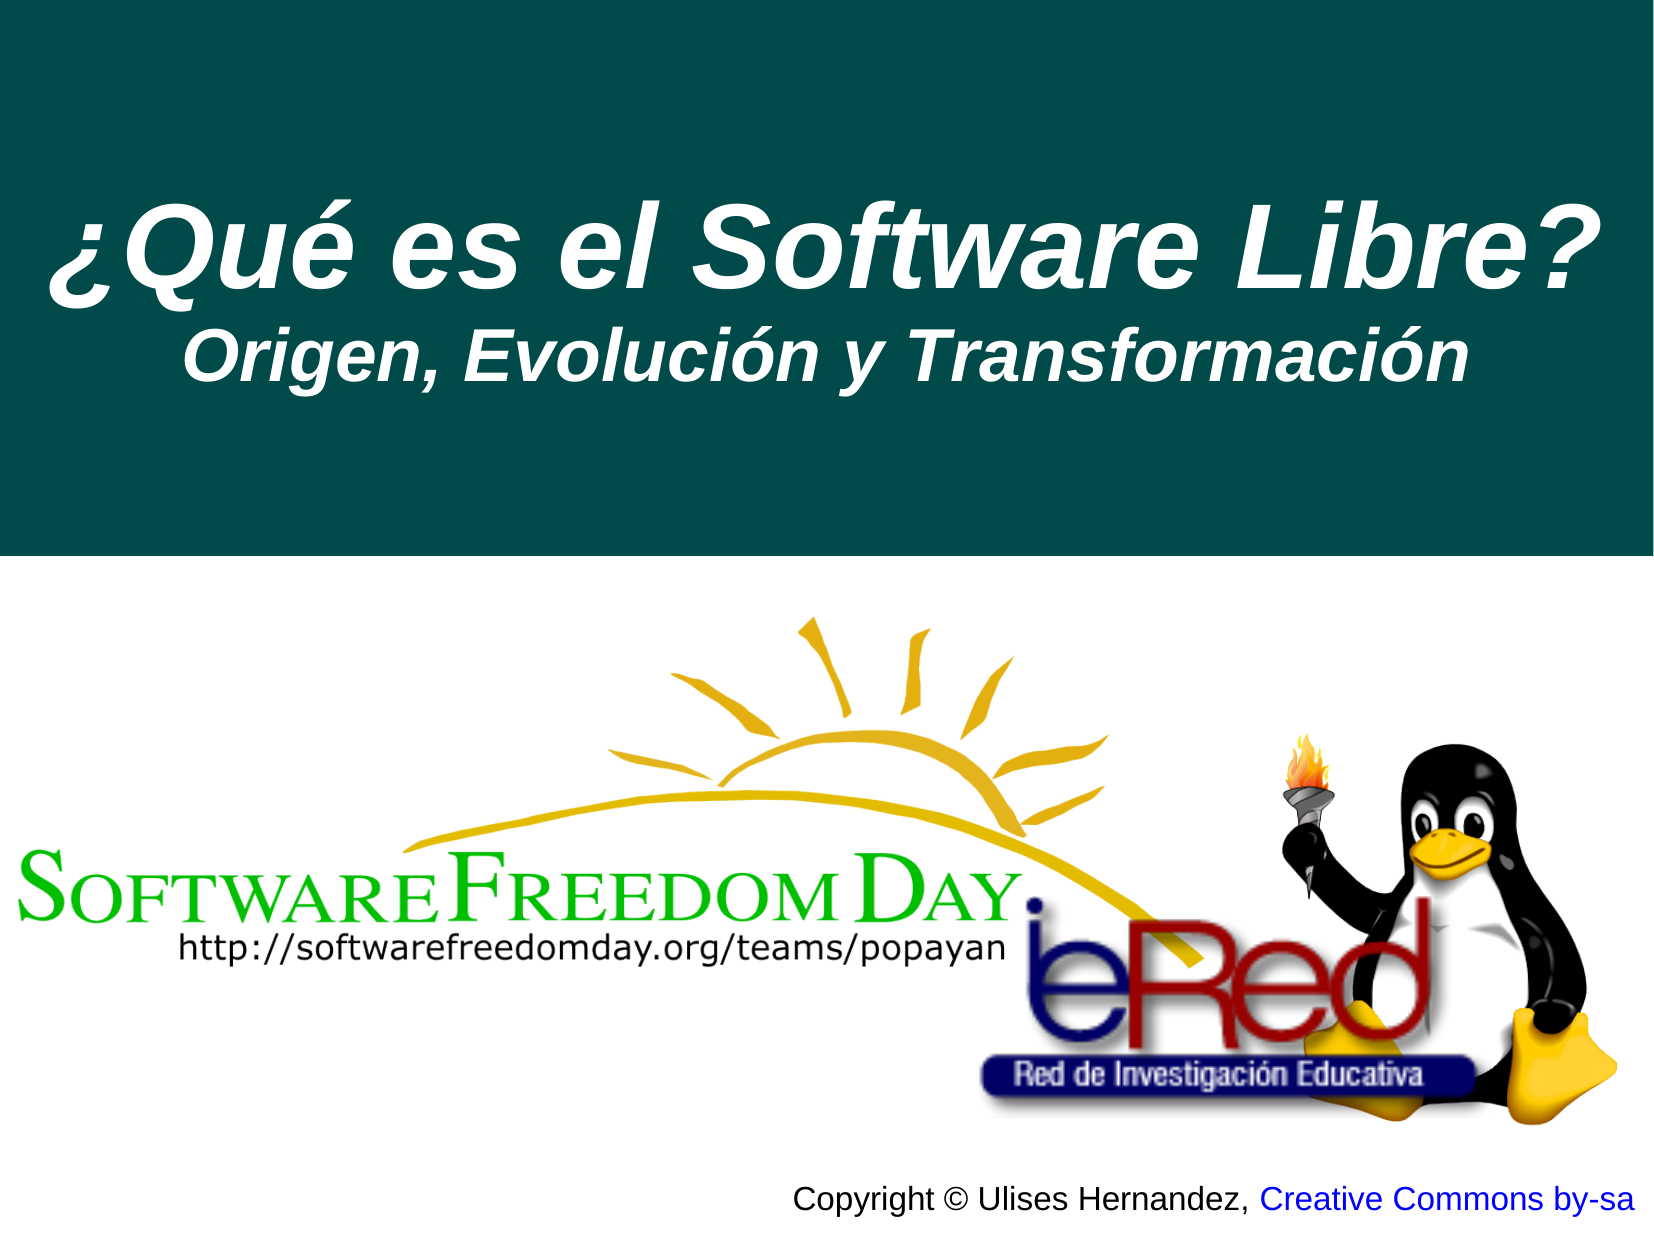

# ¿Qué es el Software Libre? Origen, Evolución y Transformación
Copyright © Ulises Hernandez, Creative Commons by-sa